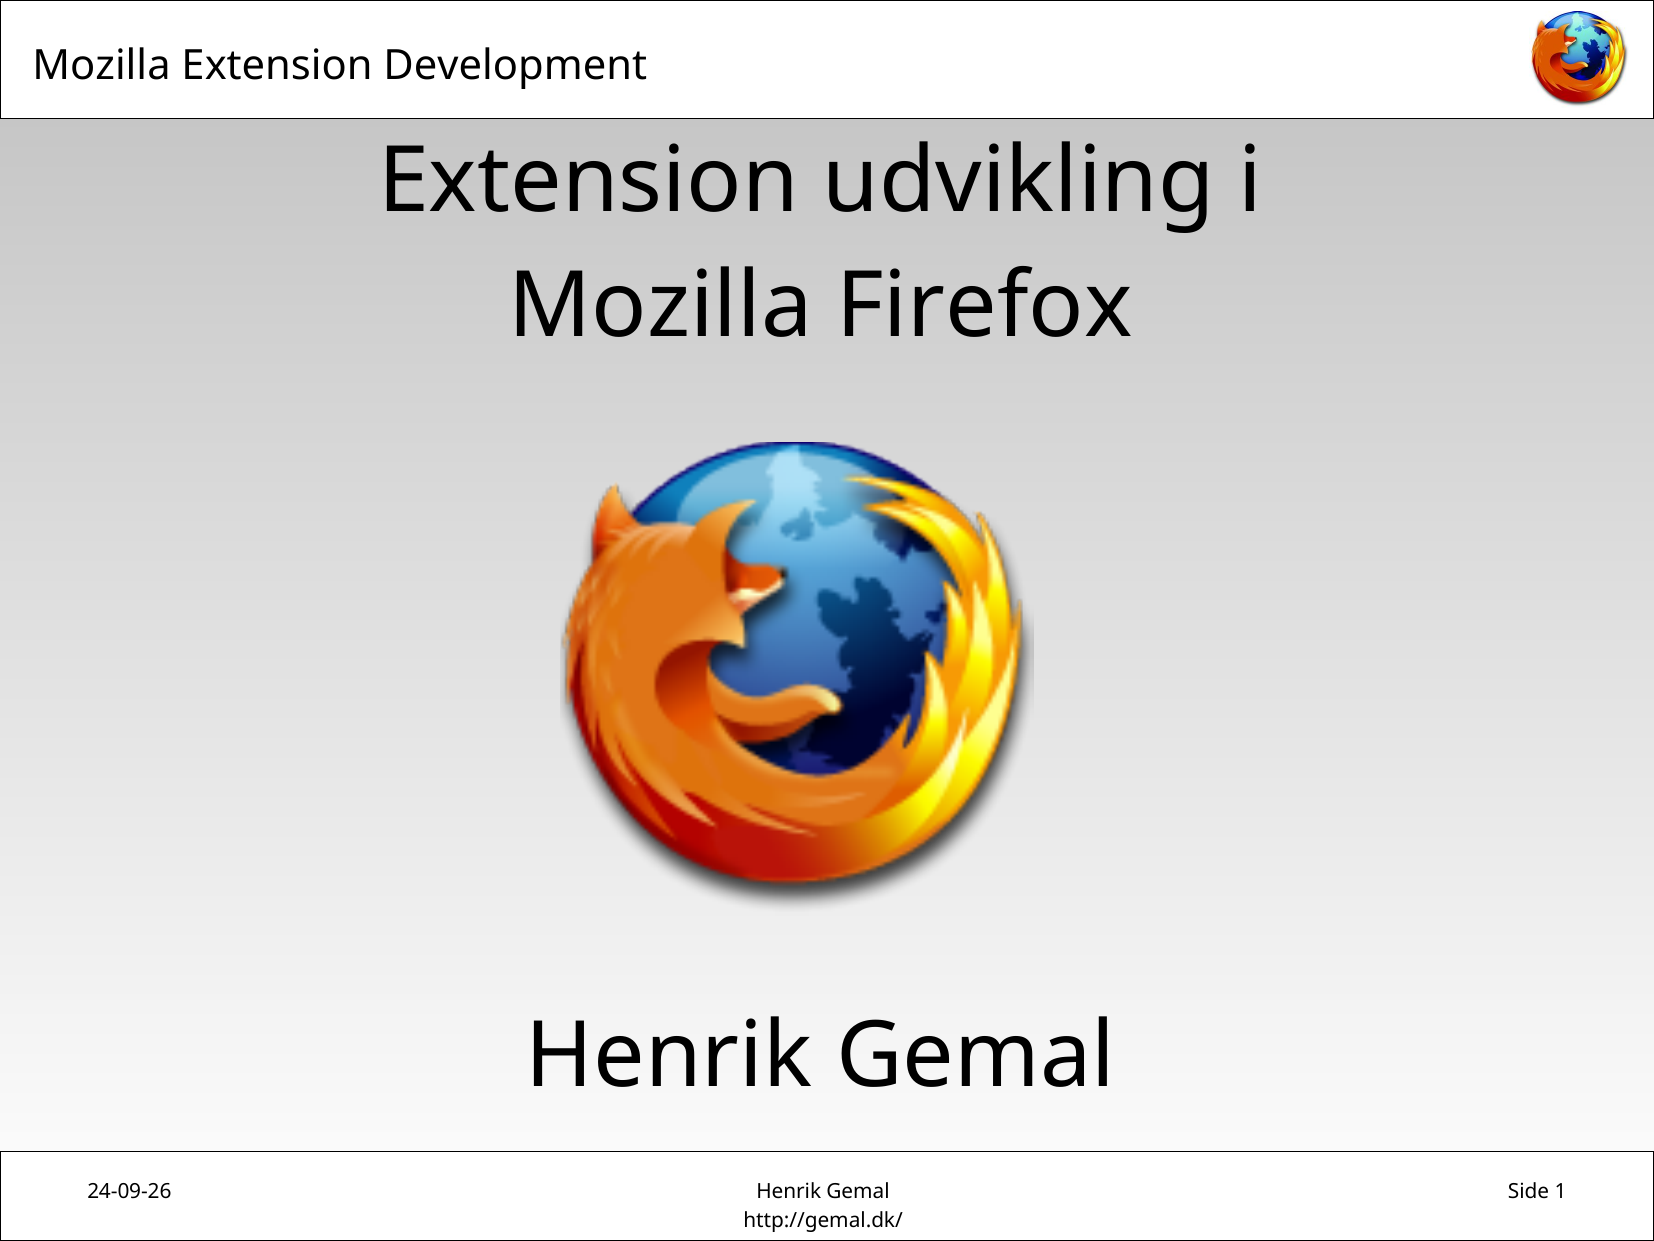

# Extension udvikling i Mozilla Firefox Henrik Gemal
1